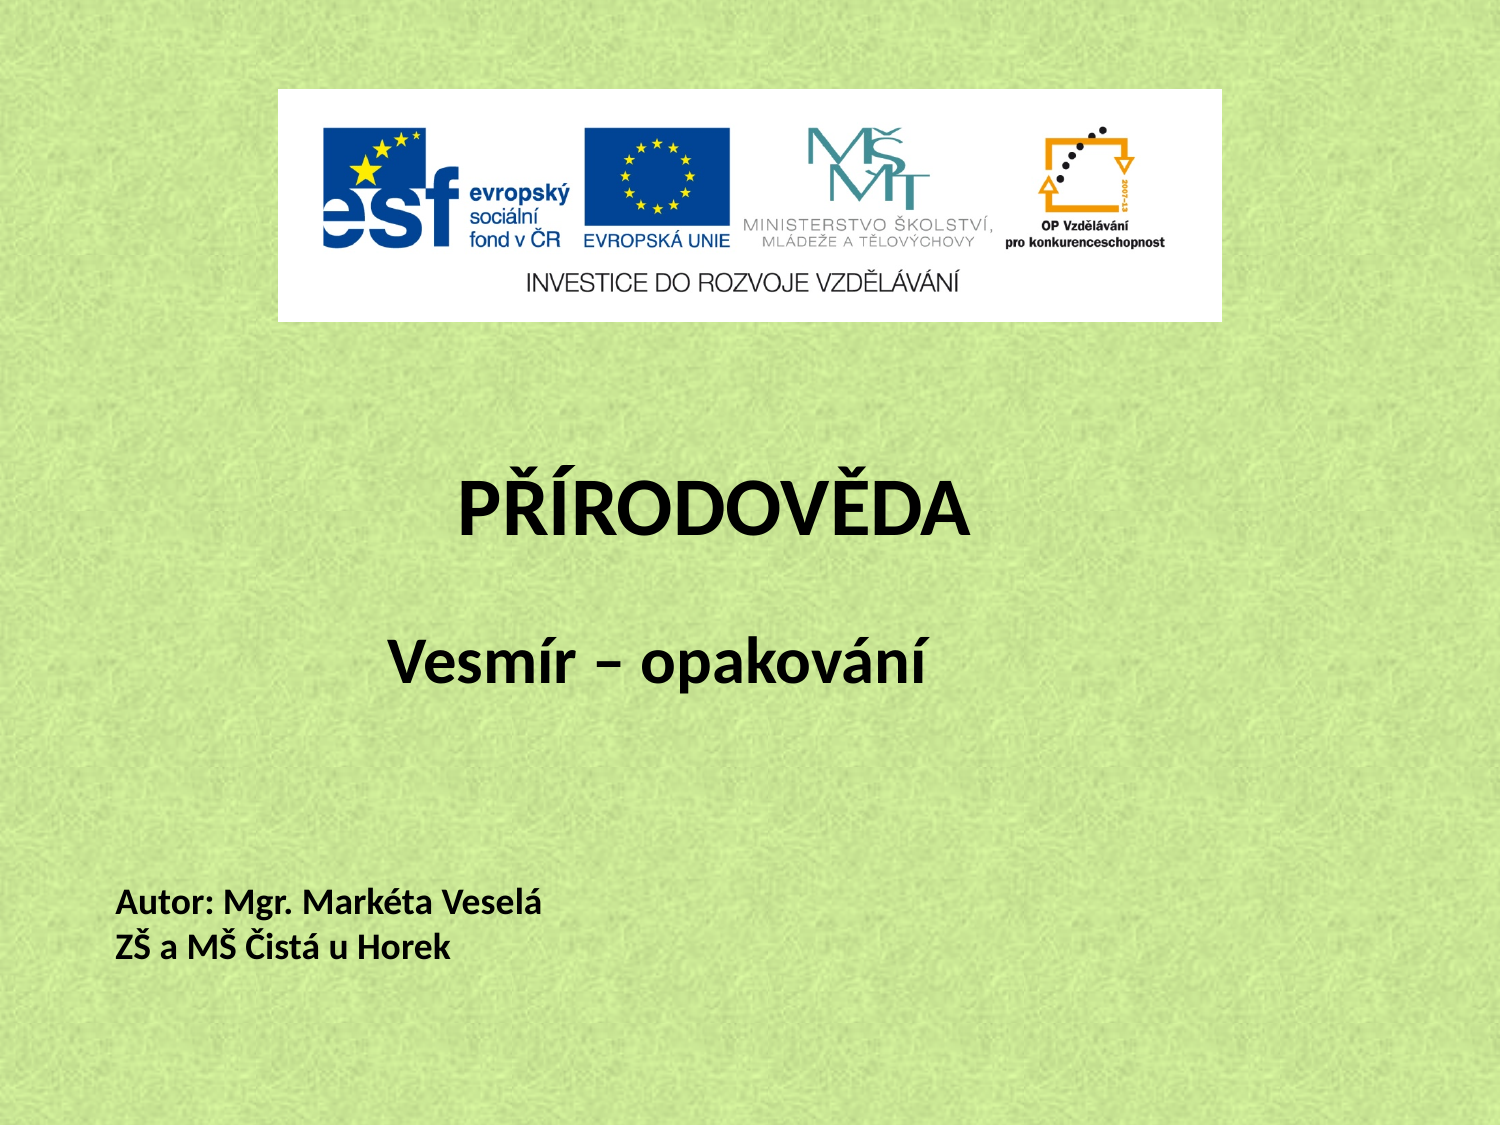

PŘÍRODOVĚDA
Vesmír – opakování
Autor: Mgr. Markéta Veselá
ZŠ a MŠ Čistá u Horek